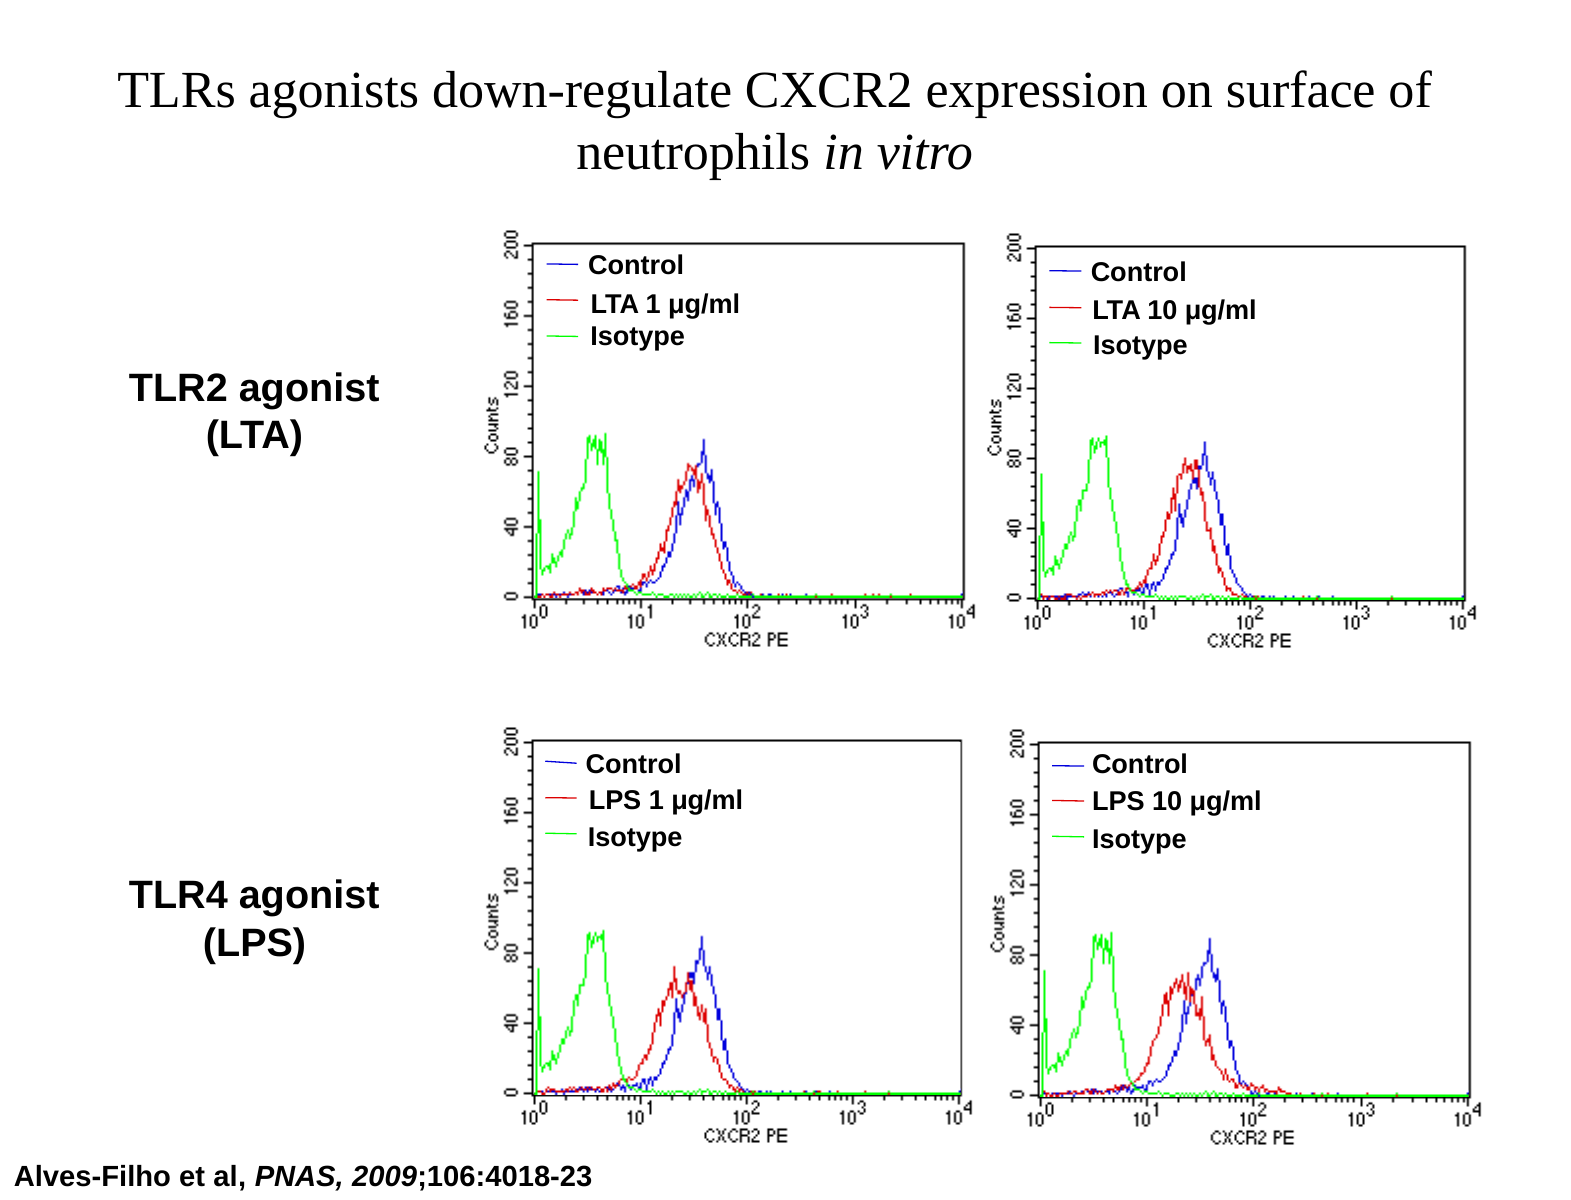

TLRs agonists down-regulate CXCR2 expression on surface of neutrophils in vitro
Control
Control
LTA 1 μg/ml
LTA 10 μg/ml
Isotype
Isotype
TLR2 agonist
(LTA)
Control
LPS 1 μg/ml
Isotype
Control
LPS 10 μg/ml
Isotype
TLR4 agonist
(LPS)
Alves-Filho et al, PNAS, 2009;106:4018-23